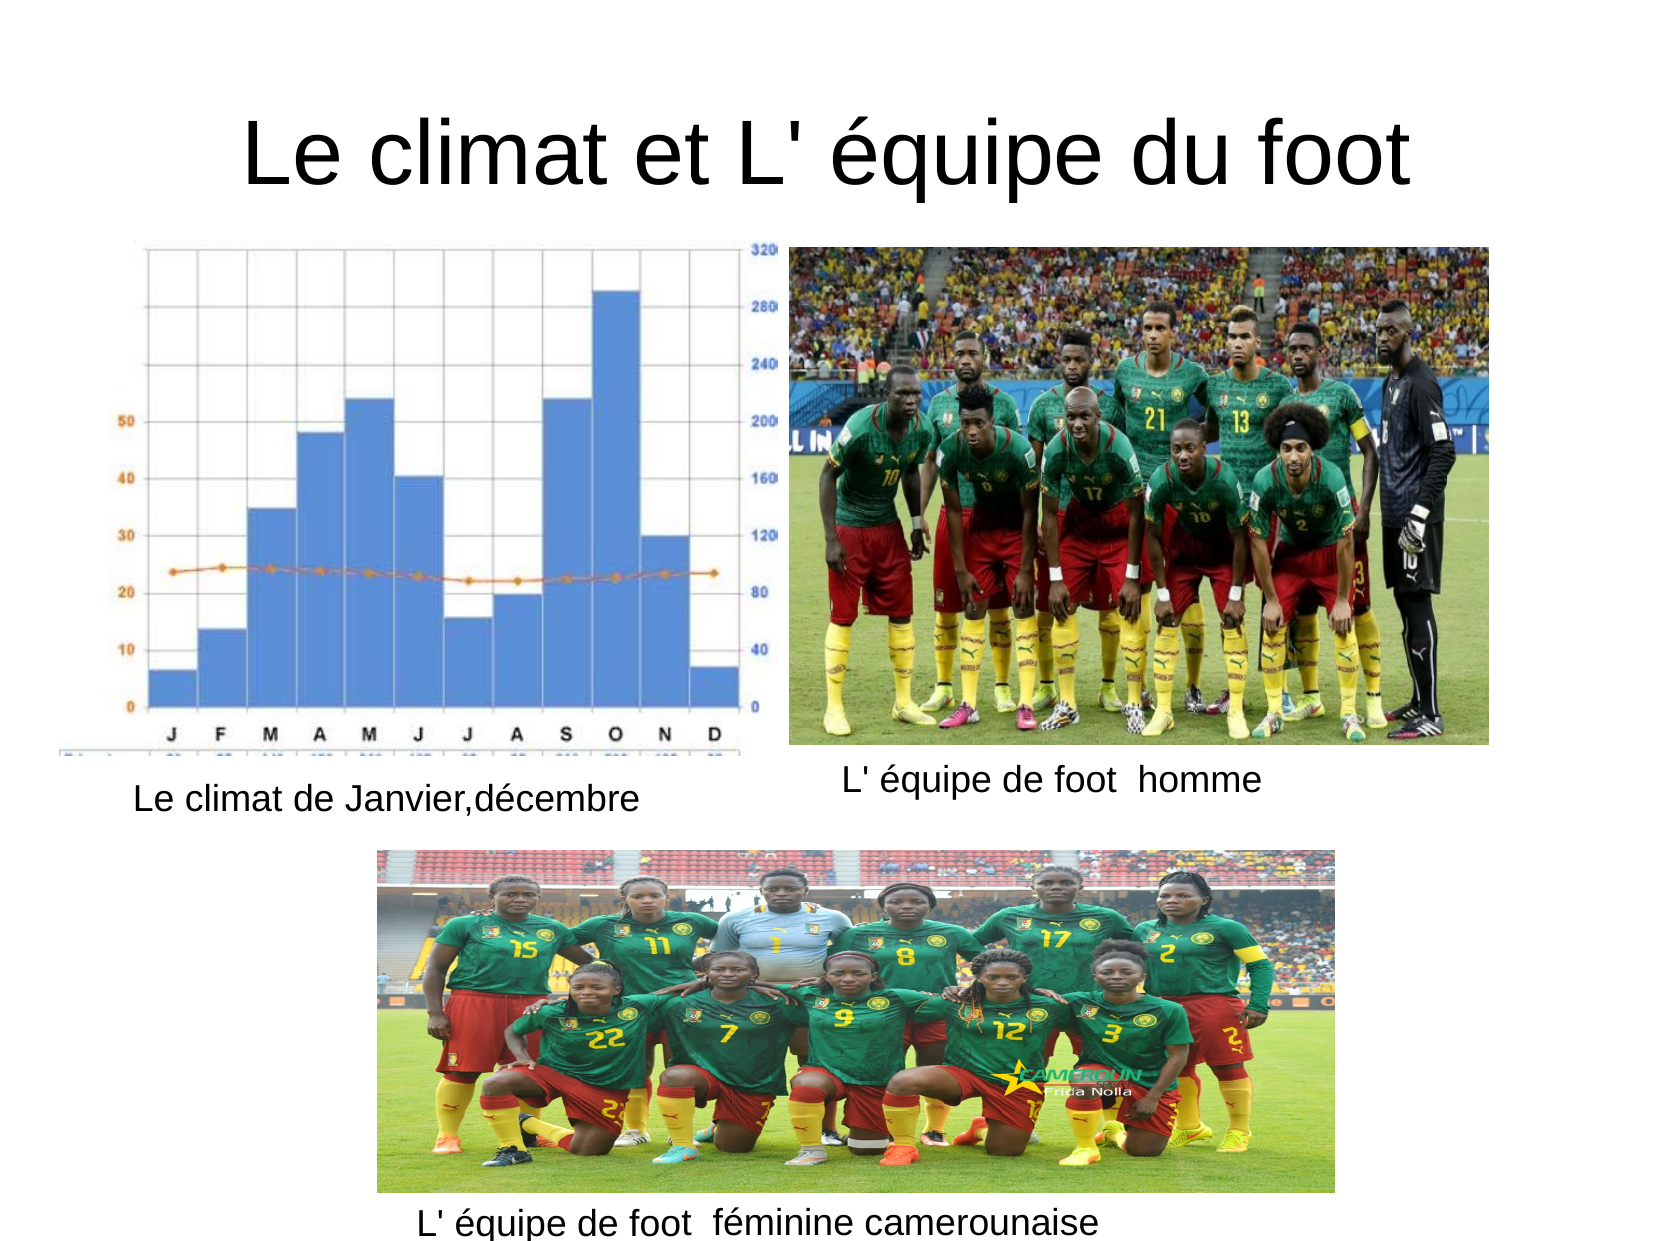

# Le climat et L' équipe du foot
L' équipe de foot homme
Le climat de Janvier,décembre
L' équipe de foot féminine camerounaise